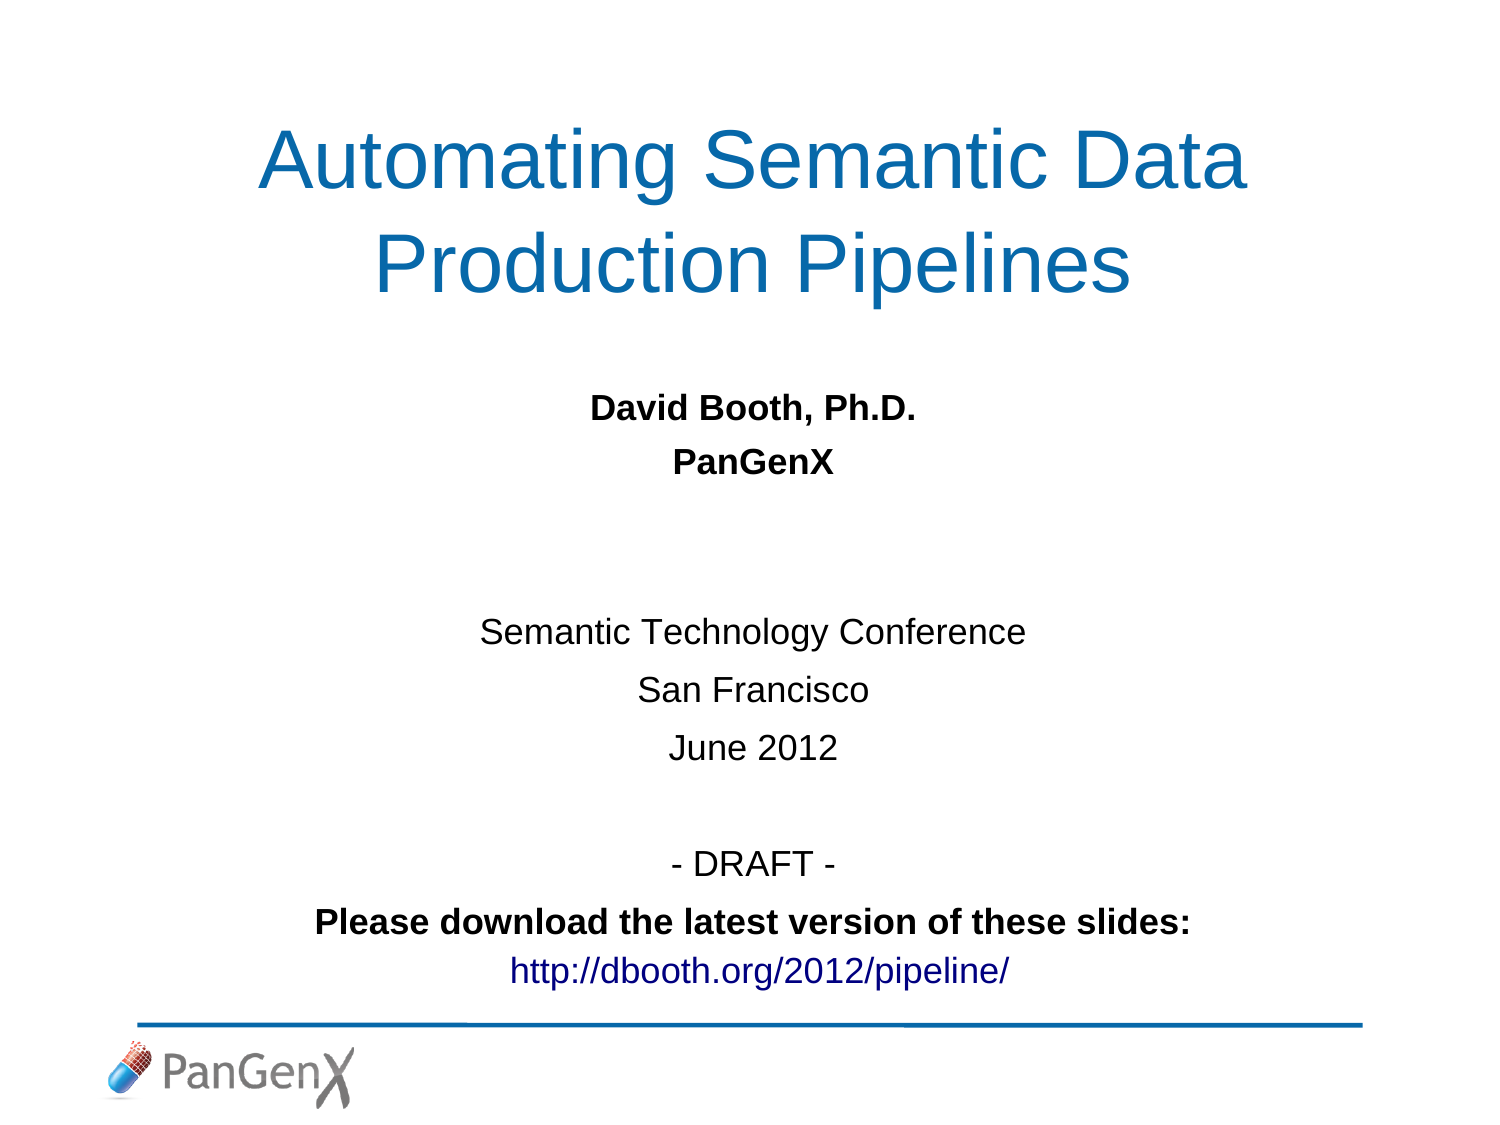

# Automating Semantic Data Production Pipelines
David Booth, Ph.D.
PanGenX
Semantic Technology Conference
San Francisco
June 2012
- DRAFT -
Please download the latest version of these slides:
http://dbooth.org/2012/pipeline/